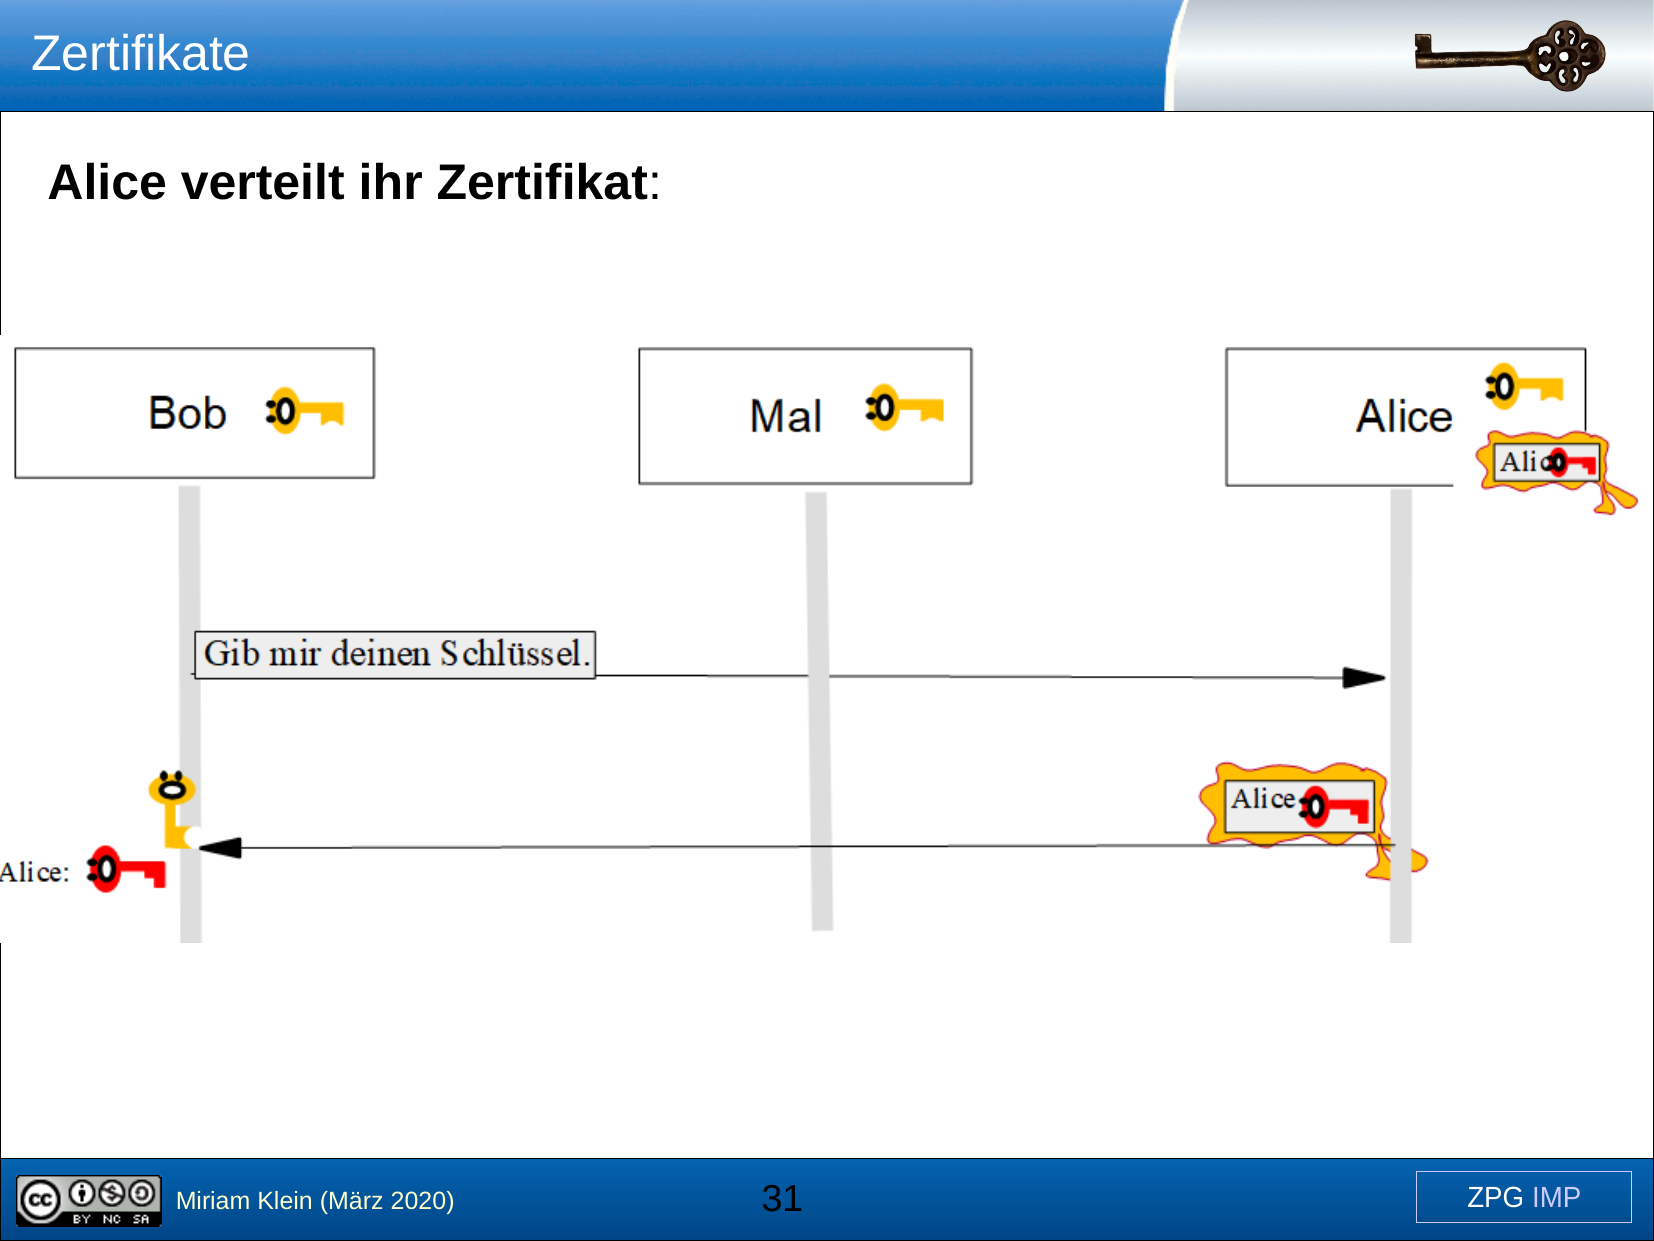

# Zertifikate
Alice verteilt ihr Zertifikat:
31